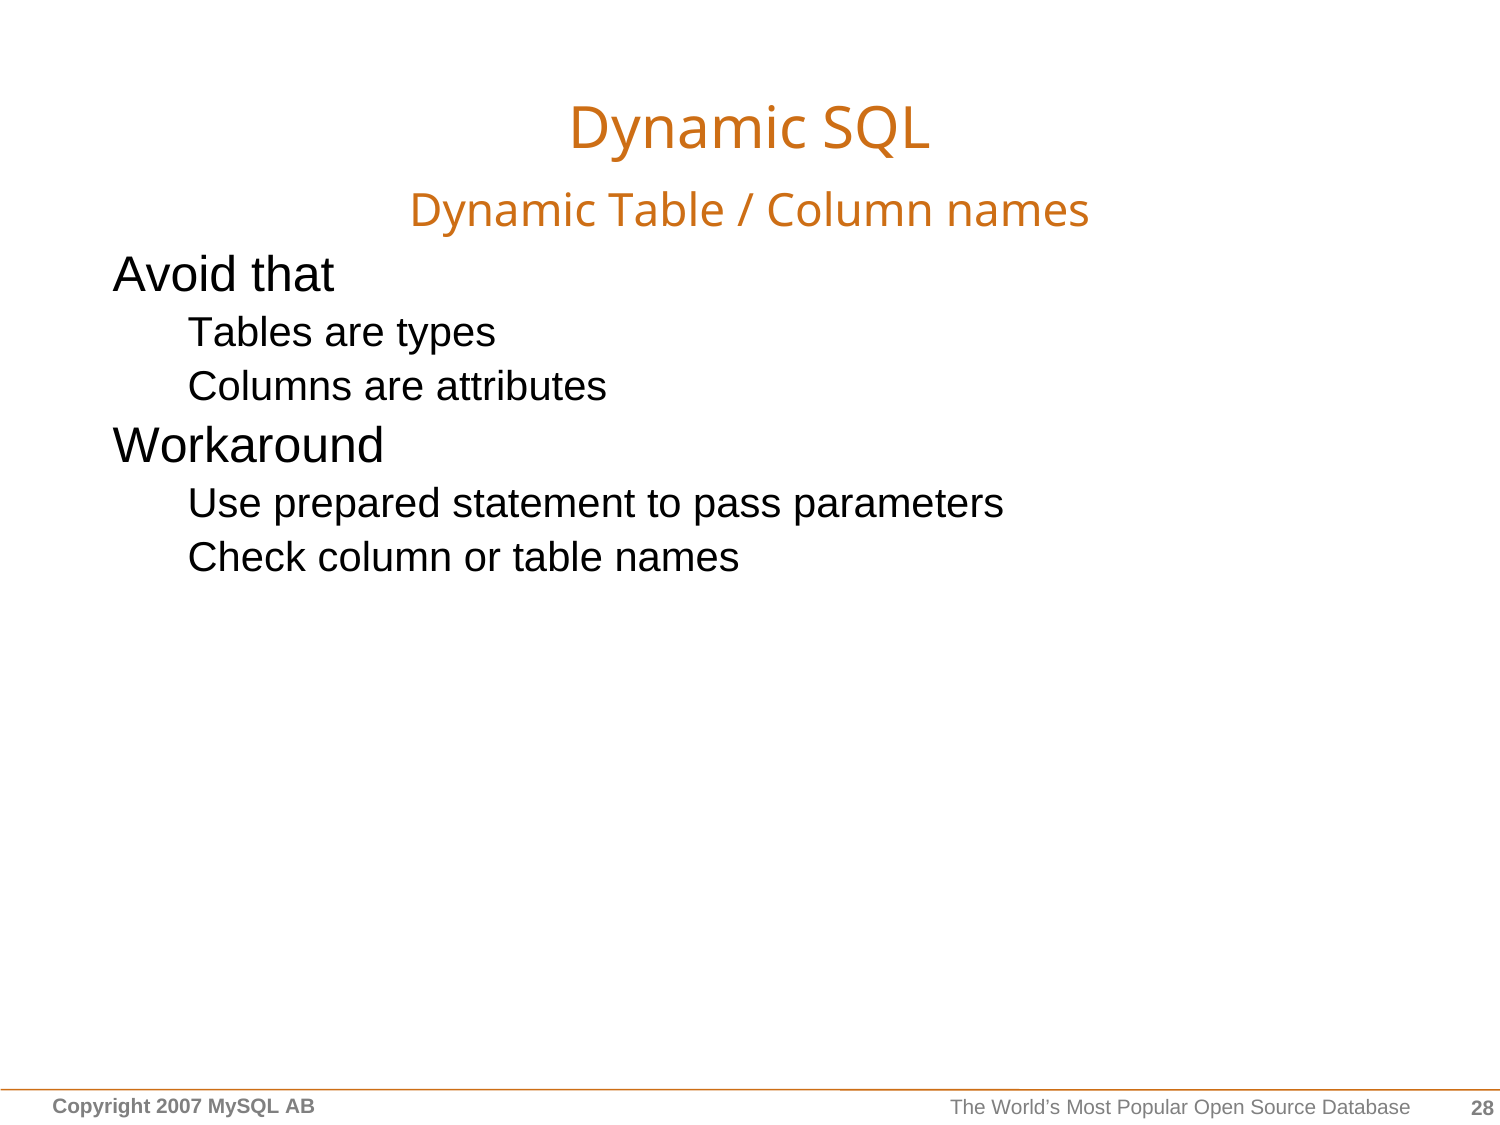

# Dynamic SQL Dynamic Table / Column names
Avoid that
Tables are types
Columns are attributes
Workaround
Use prepared statement to pass parameters
Check column or table names